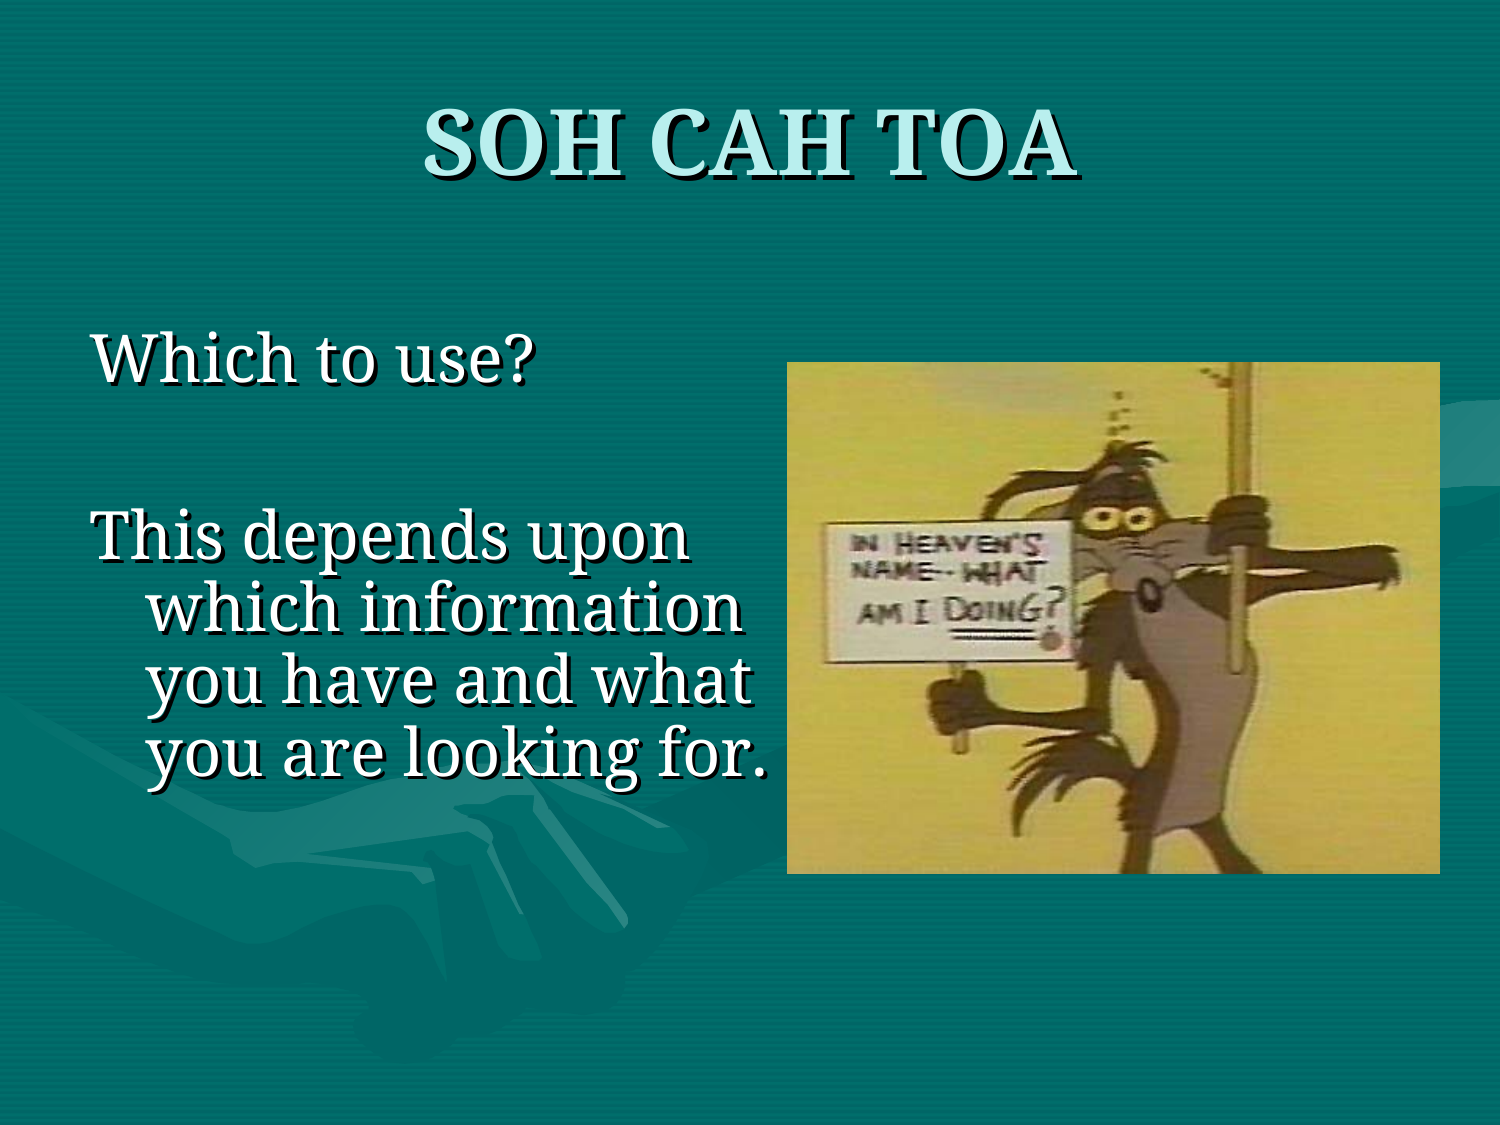

# SOH CAH TOA
Which to use?
This depends upon which information you have and what you are looking for.